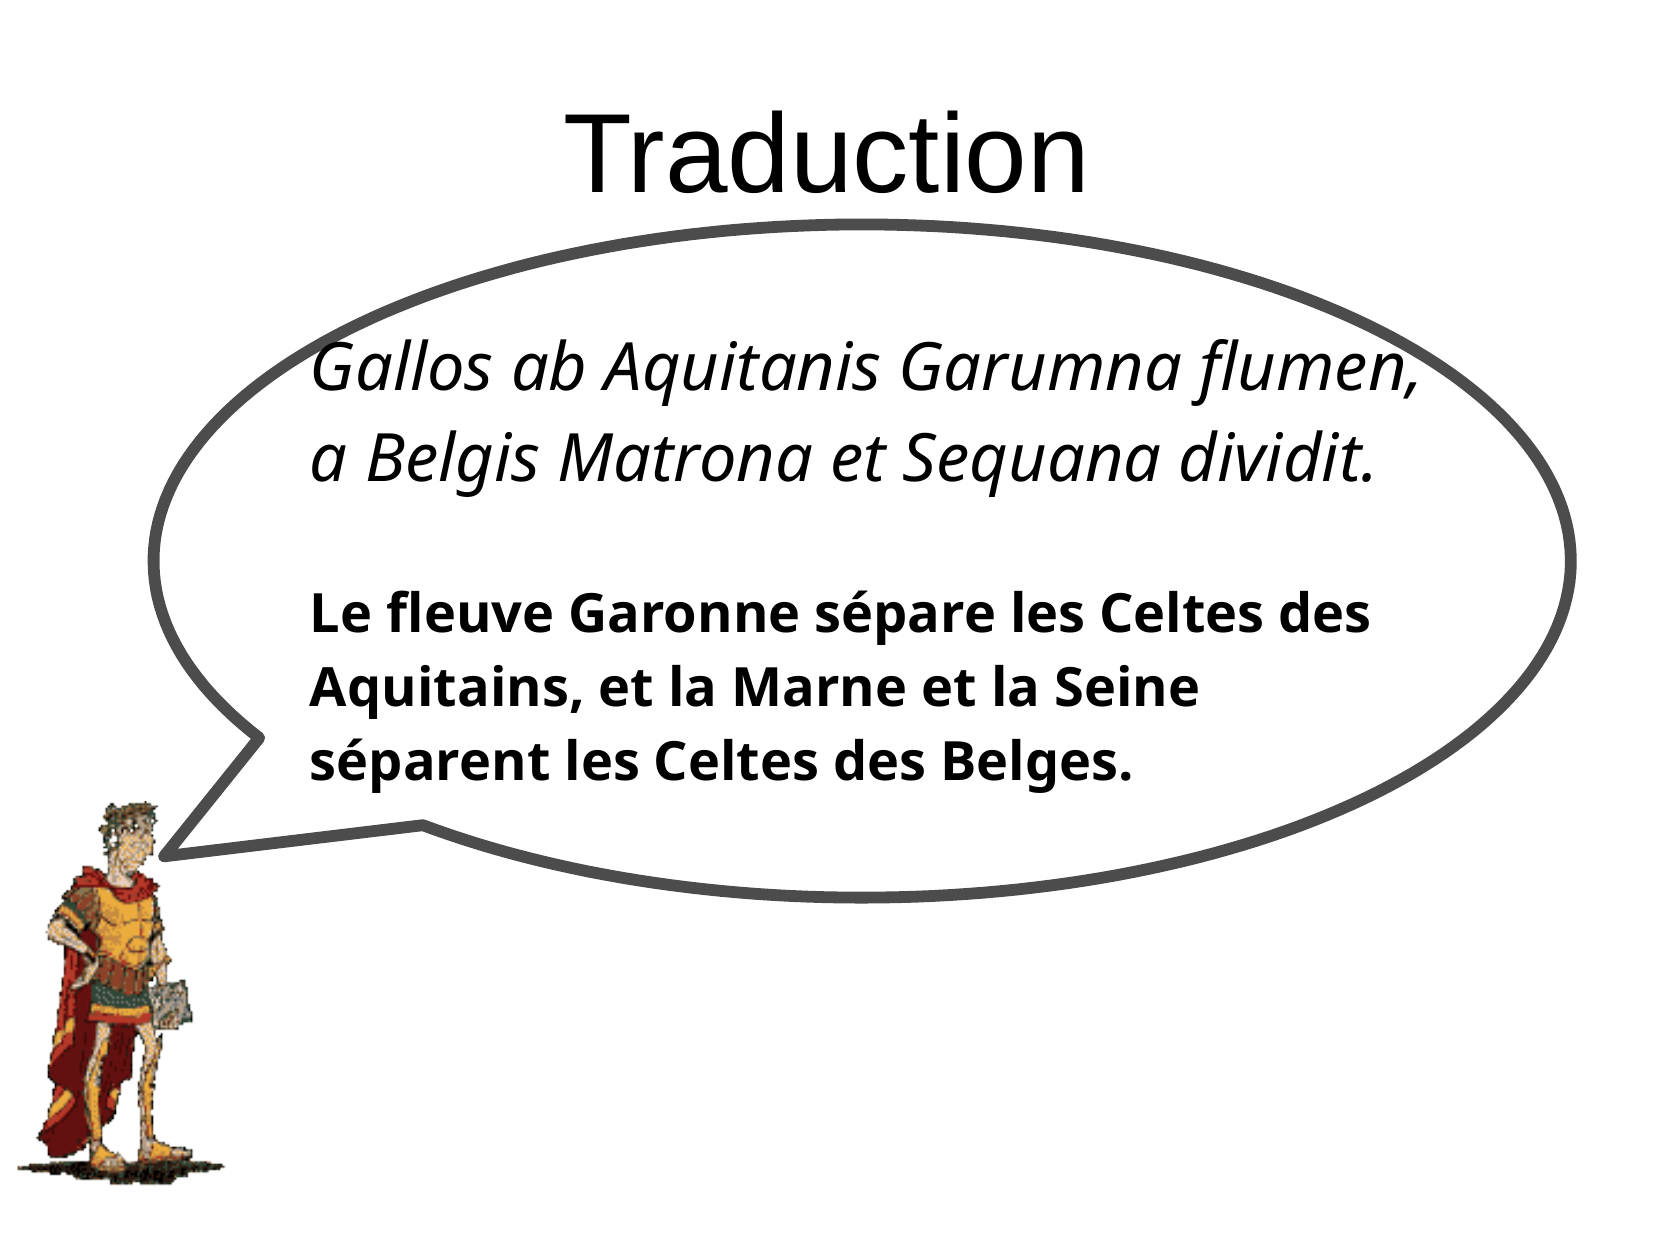

# Traduction
Gallos ab Aquitanis Garumna flumen, a Belgis Matrona et Sequana dividit.
Le fleuve Garonne sépare les Celtes des Aquitains, et la Marne et la Seine séparent les Celtes des Belges.